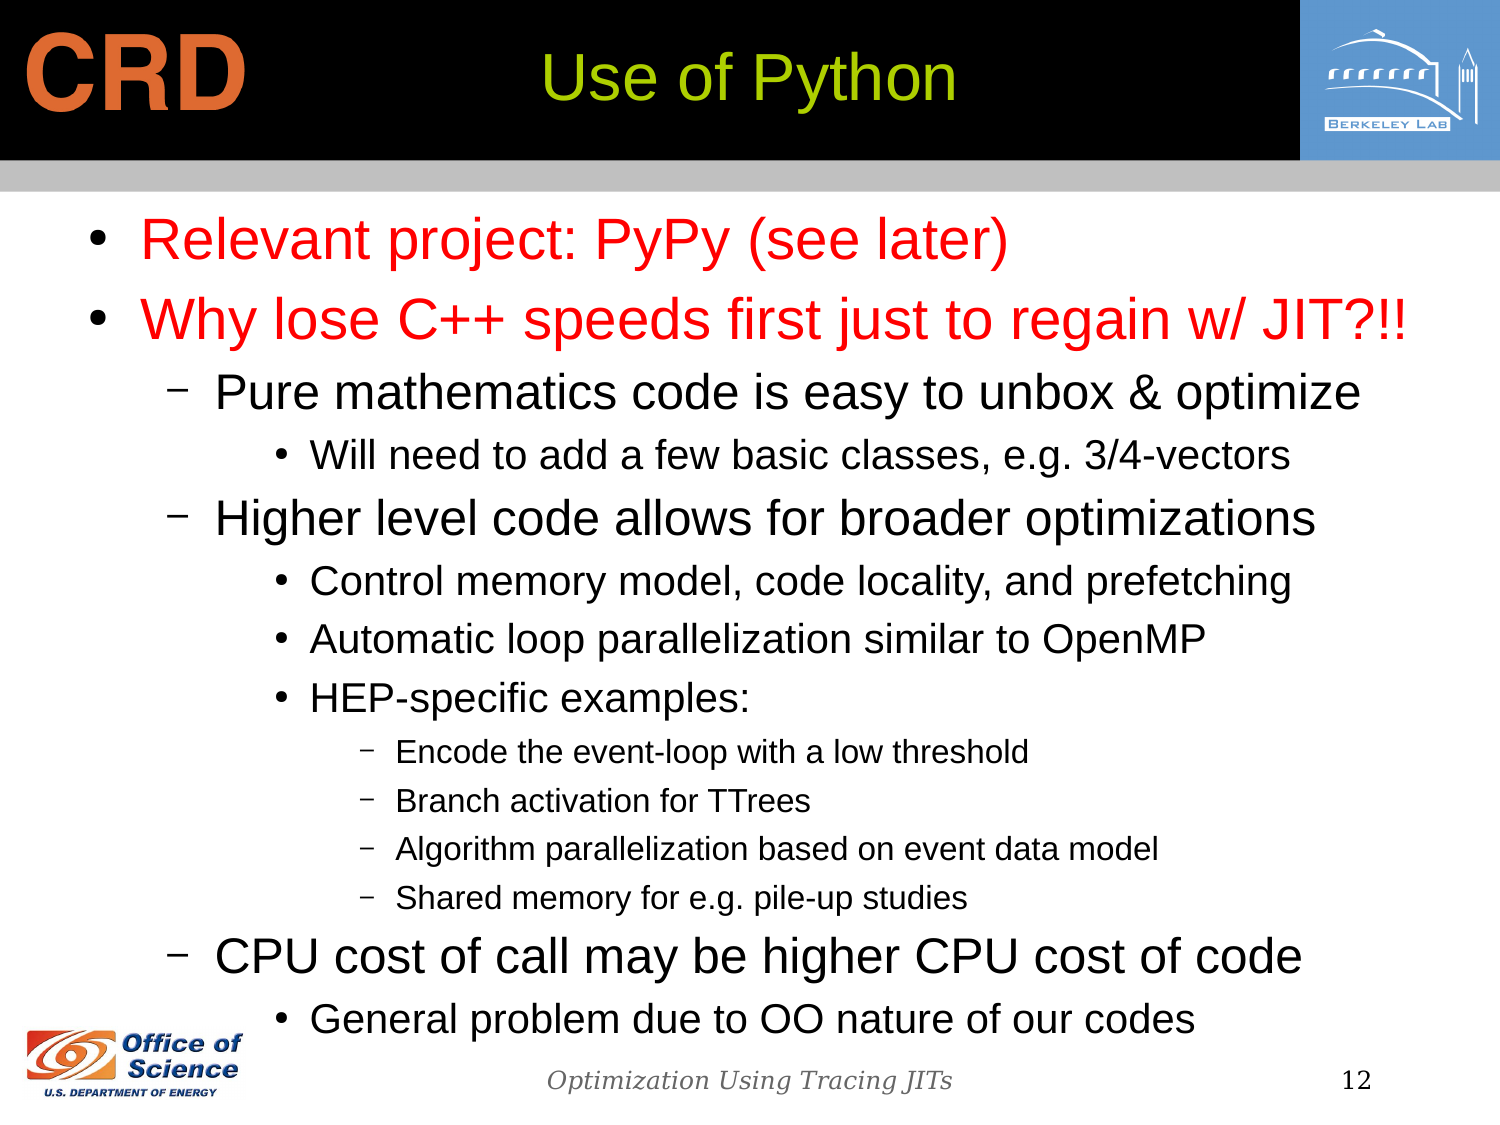

# Use of Python
Relevant project: PyPy (see later)
Why lose C++ speeds first just to regain w/ JIT?!!
Pure mathematics code is easy to unbox & optimize
Will need to add a few basic classes, e.g. 3/4-vectors
Higher level code allows for broader optimizations
Control memory model, code locality, and prefetching
Automatic loop parallelization similar to OpenMP
HEP-specific examples:
Encode the event-loop with a low threshold
Branch activation for TTrees
Algorithm parallelization based on event data model
Shared memory for e.g. pile-up studies
CPU cost of call may be higher CPU cost of code
General problem due to OO nature of our codes
Optimization Using Tracing JITs
12